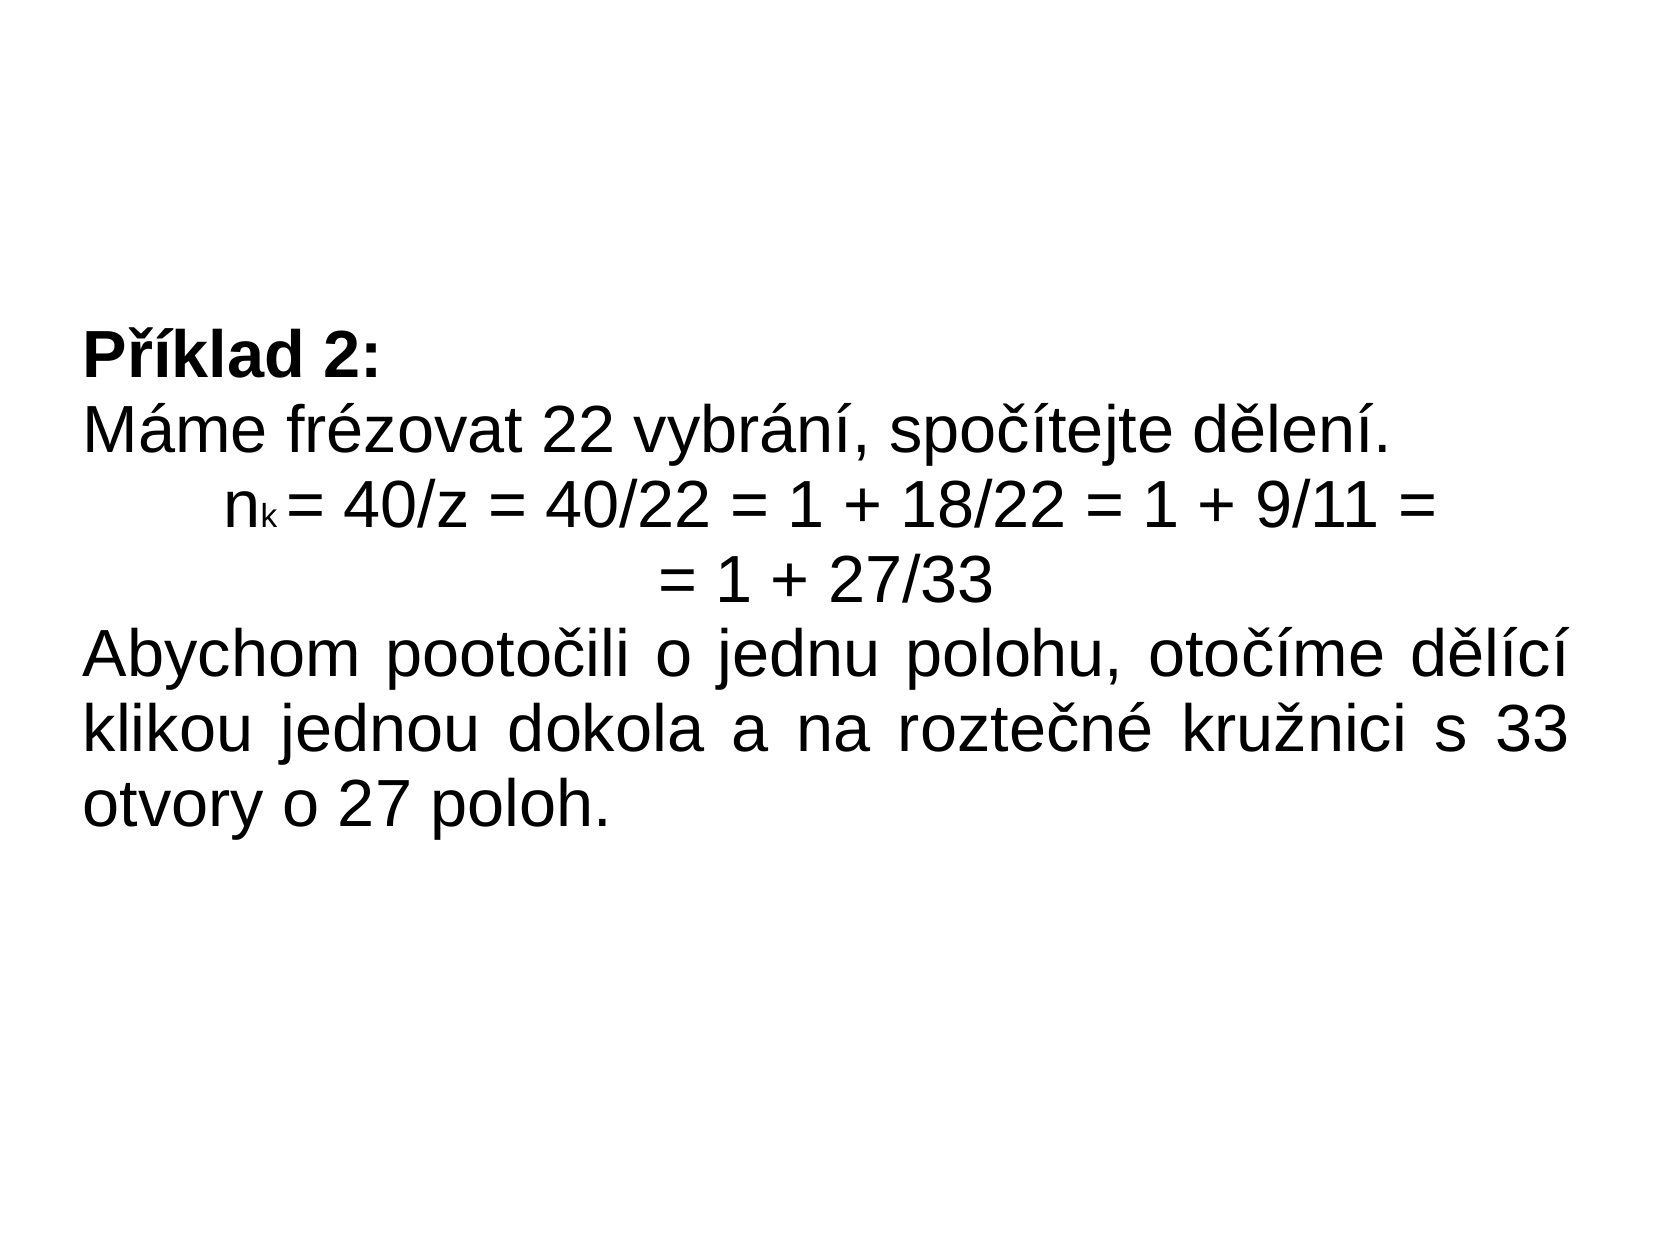

# Příklad 2:
Máme frézovat 22 vybrání, spočítejte dělení.
 nk = 40/z = 40/22 = 1 + 18/22 = 1 + 9/11 =
= 1 + 27/33
Abychom pootočili o jednu polohu, otočíme dělící klikou jednou dokola a na roztečné kružnici s 33 otvory o 27 poloh.